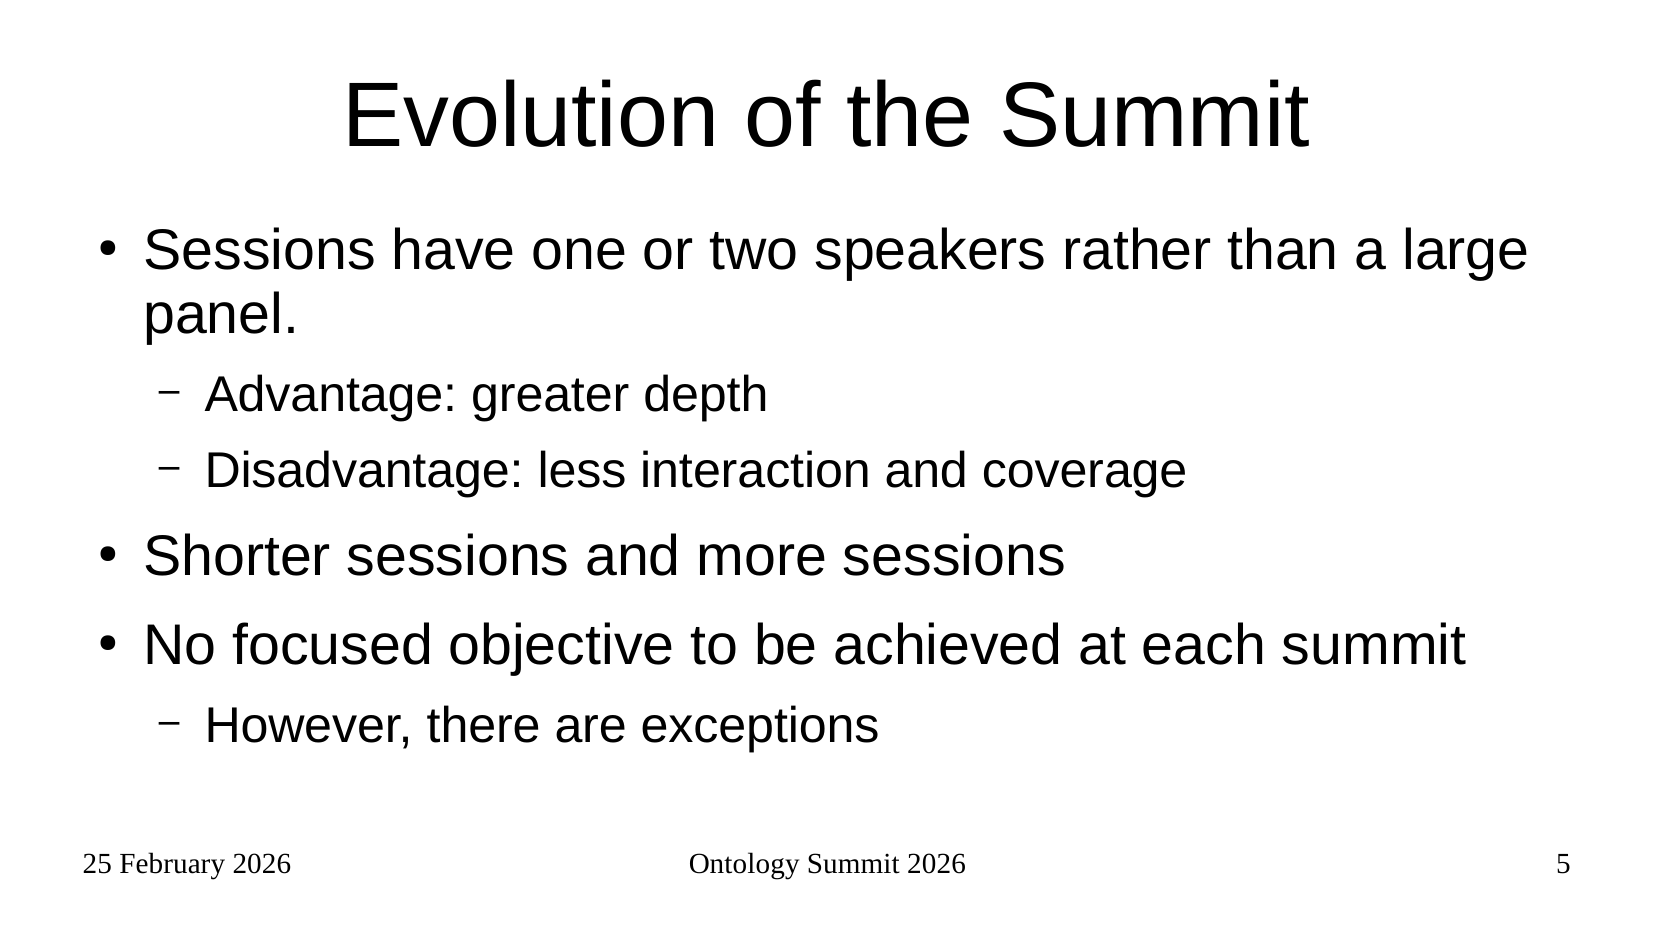

# Evolution of the Summit
Sessions have one or two speakers rather than a large panel.
Advantage: greater depth
Disadvantage: less interaction and coverage
Shorter sessions and more sessions
No focused objective to be achieved at each summit
However, there are exceptions
25 February 2026
Ontology Summit 2026
5